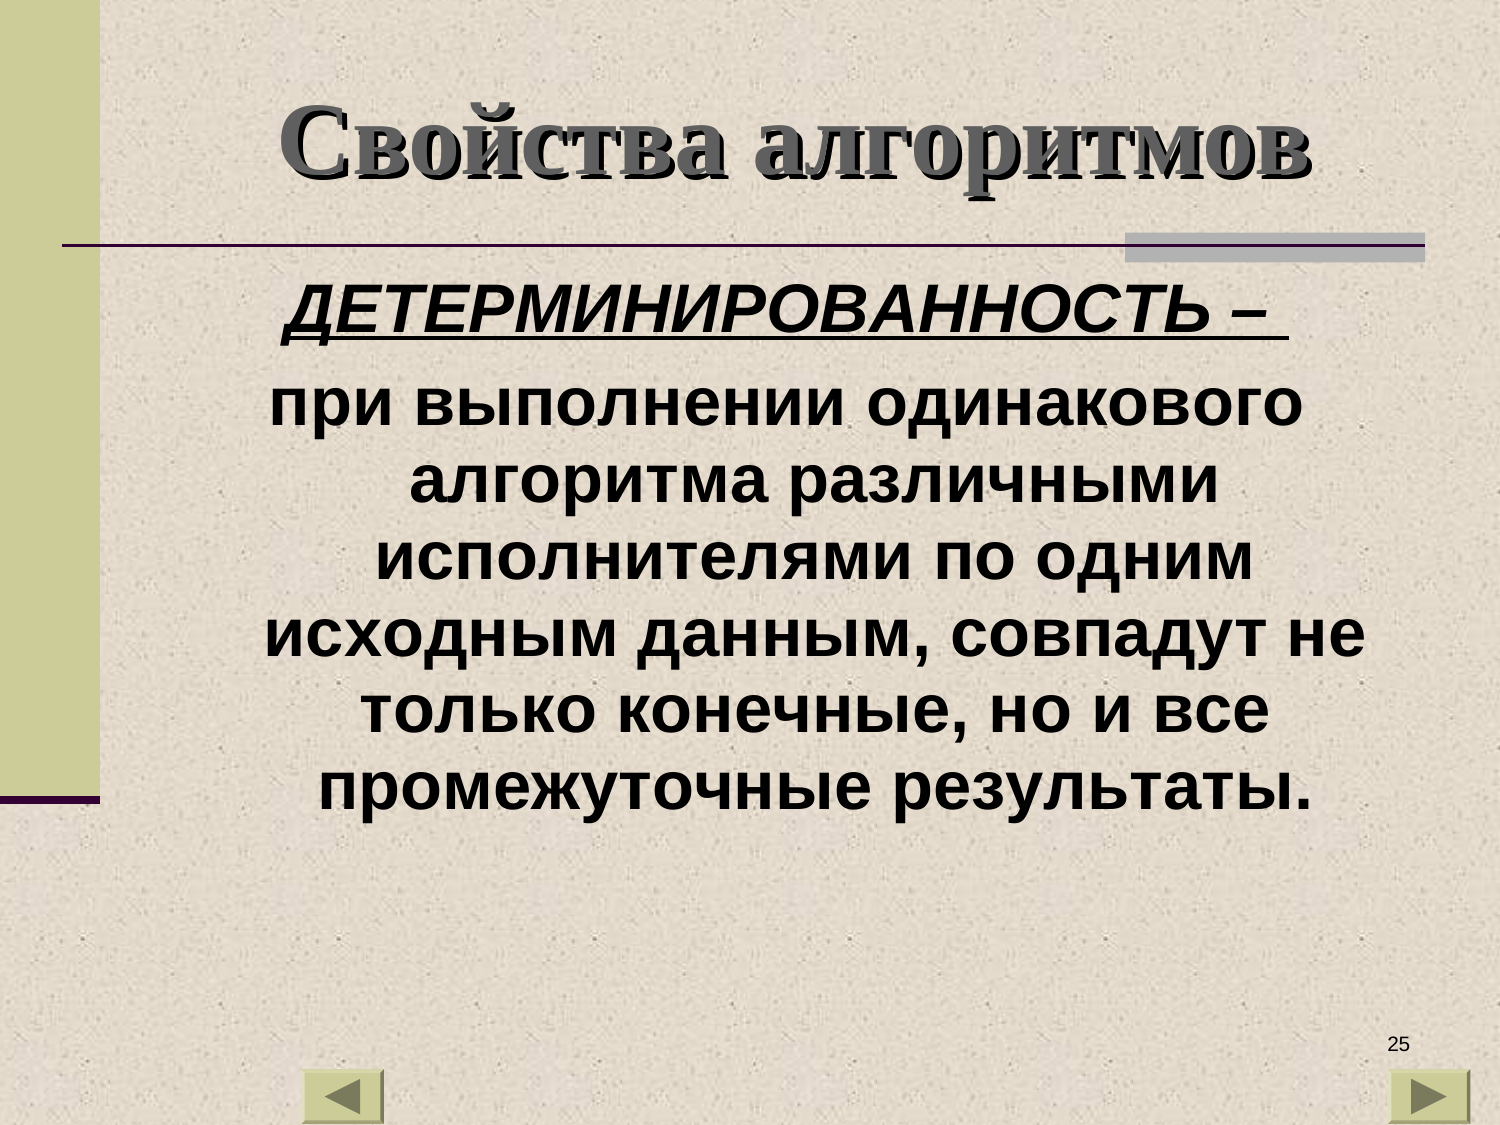

# Свойства алгоритмов
ДЕТЕРМИНИРОВАННОСТЬ –
при выполнении одинакового алгоритма различными исполнителями по одним исходным данным, совпадут не только конечные, но и все промежуточные результаты.
25